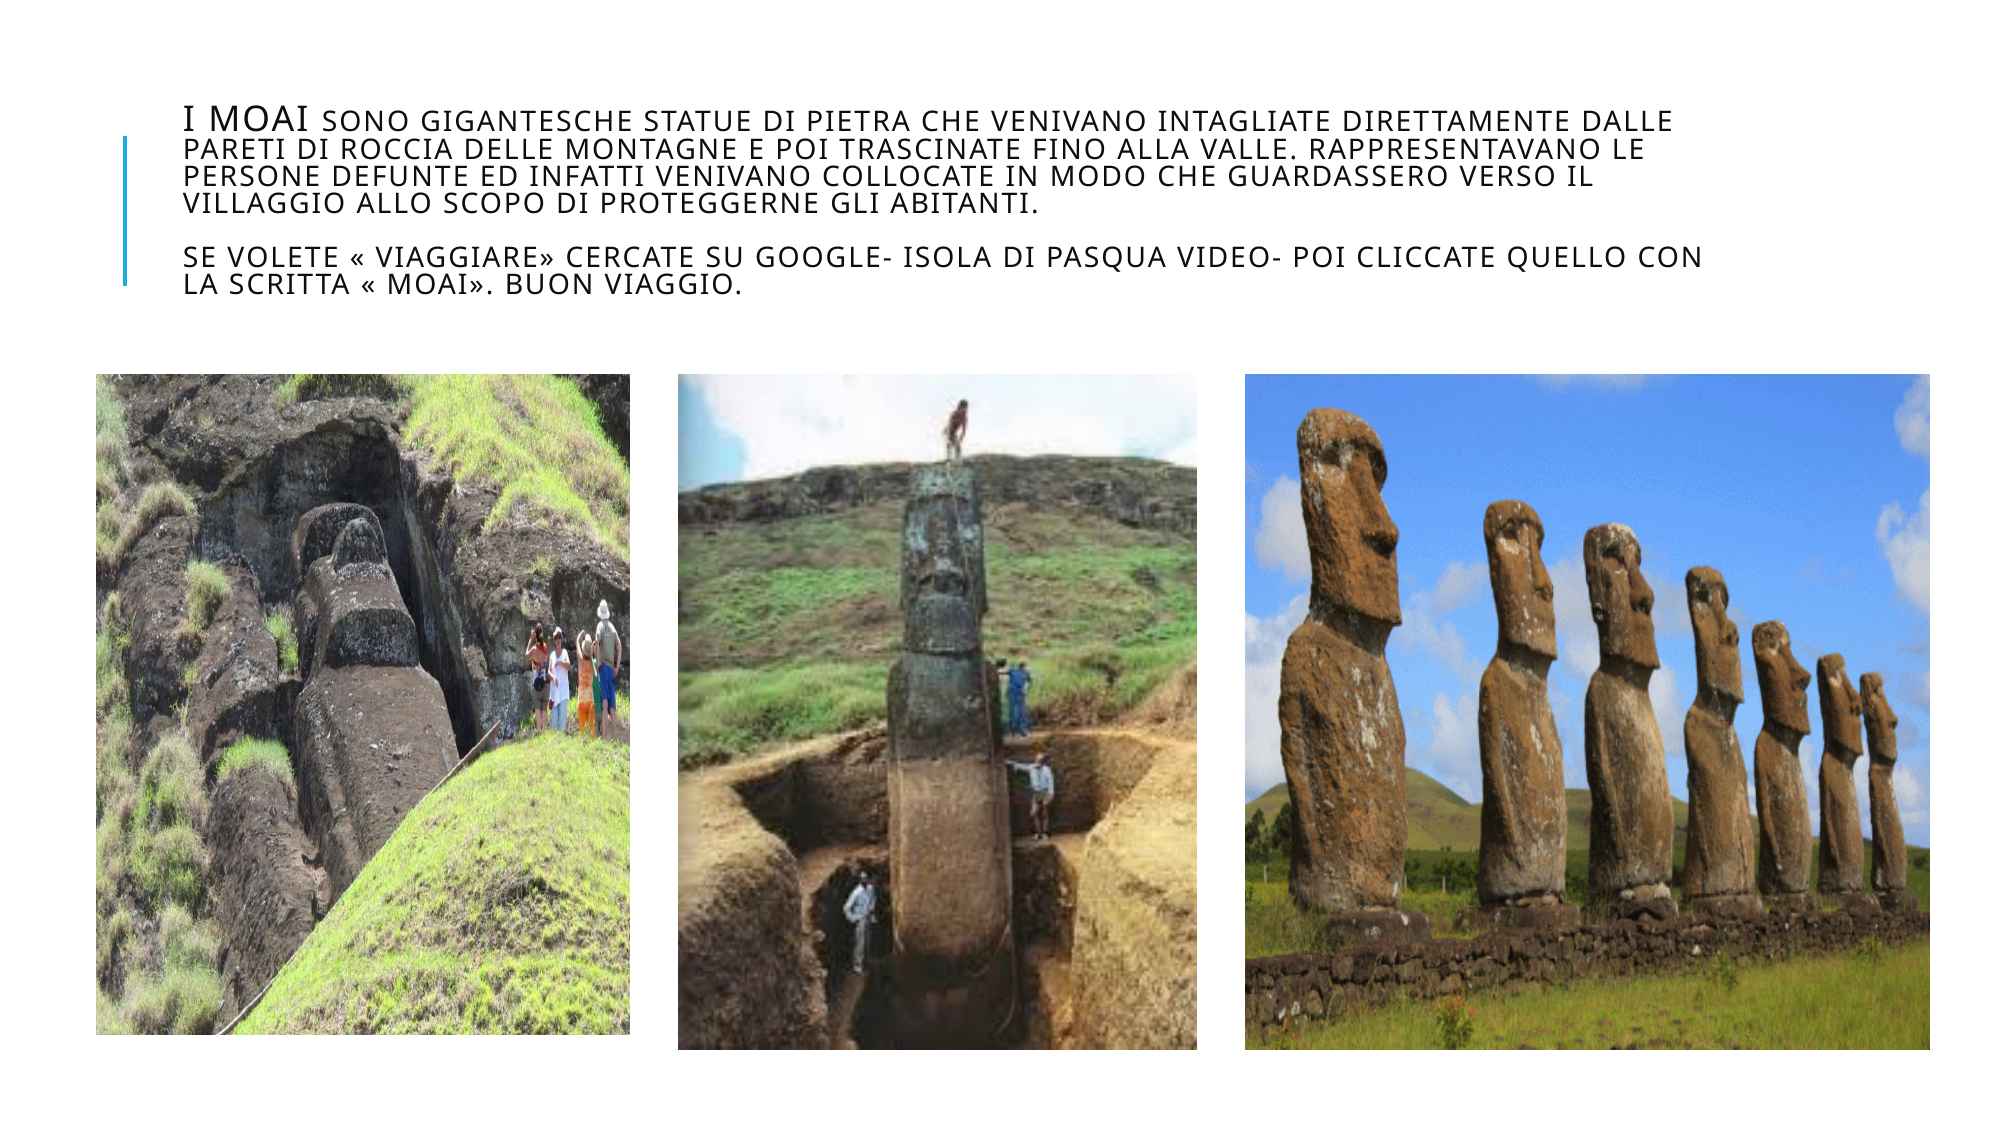

# I moai sono gigantesche statue di pietra che venivano intagliate direttamente dalle pareti di roccia delle montagne e poi trascinate fino alla valle. rappresentavano le persone defunte ed infatti venivano collocate in modo che guardassero verso il villaggio allo scopo di proteggerne gli abitanti. SE volete « viaggiare» cercate su Google- Isola di Pasqua video- poi cliccate quello con la scritta « moai». Buon viaggio.